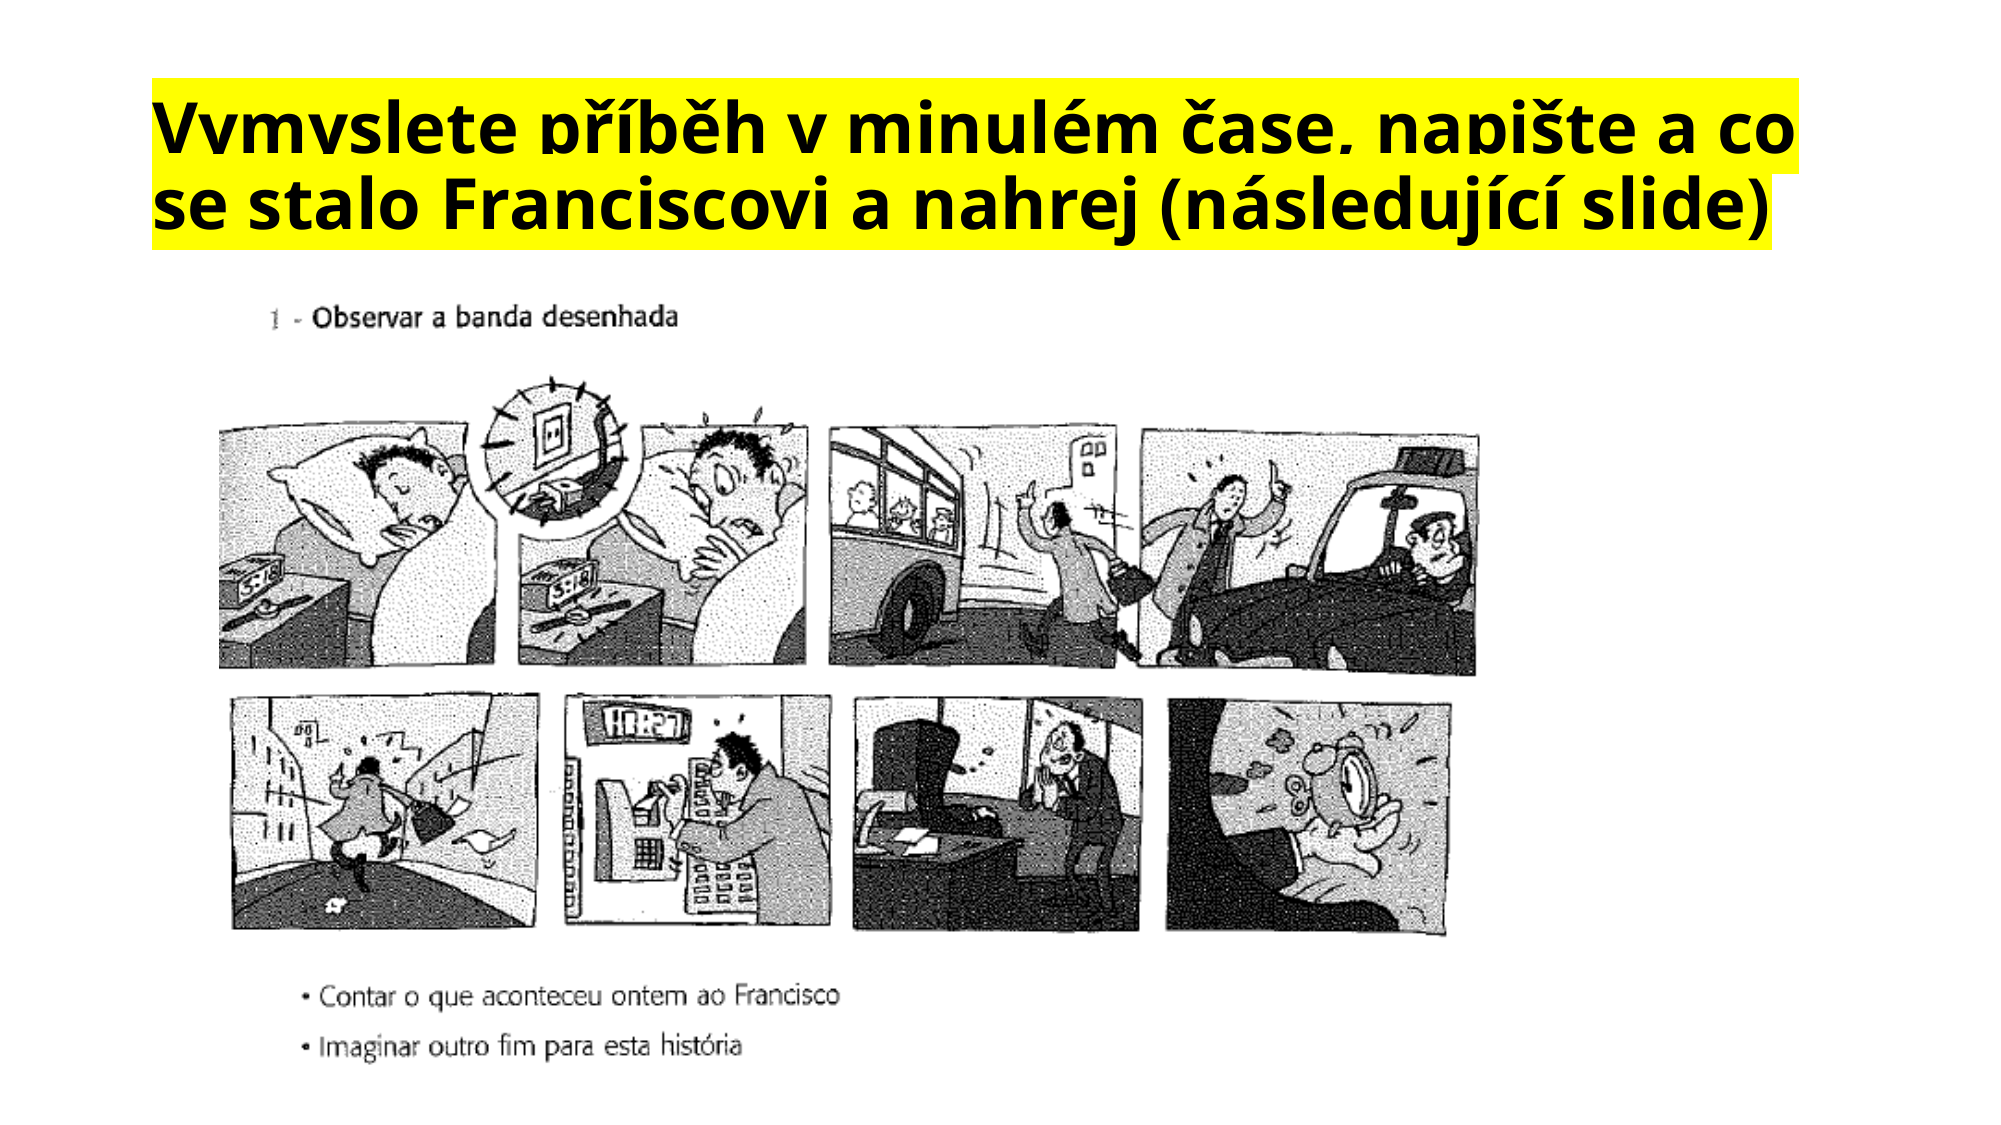

# Vymyslete příběh v minulém čase, napište a co se stalo Franciscovi a nahrej (následující slide)